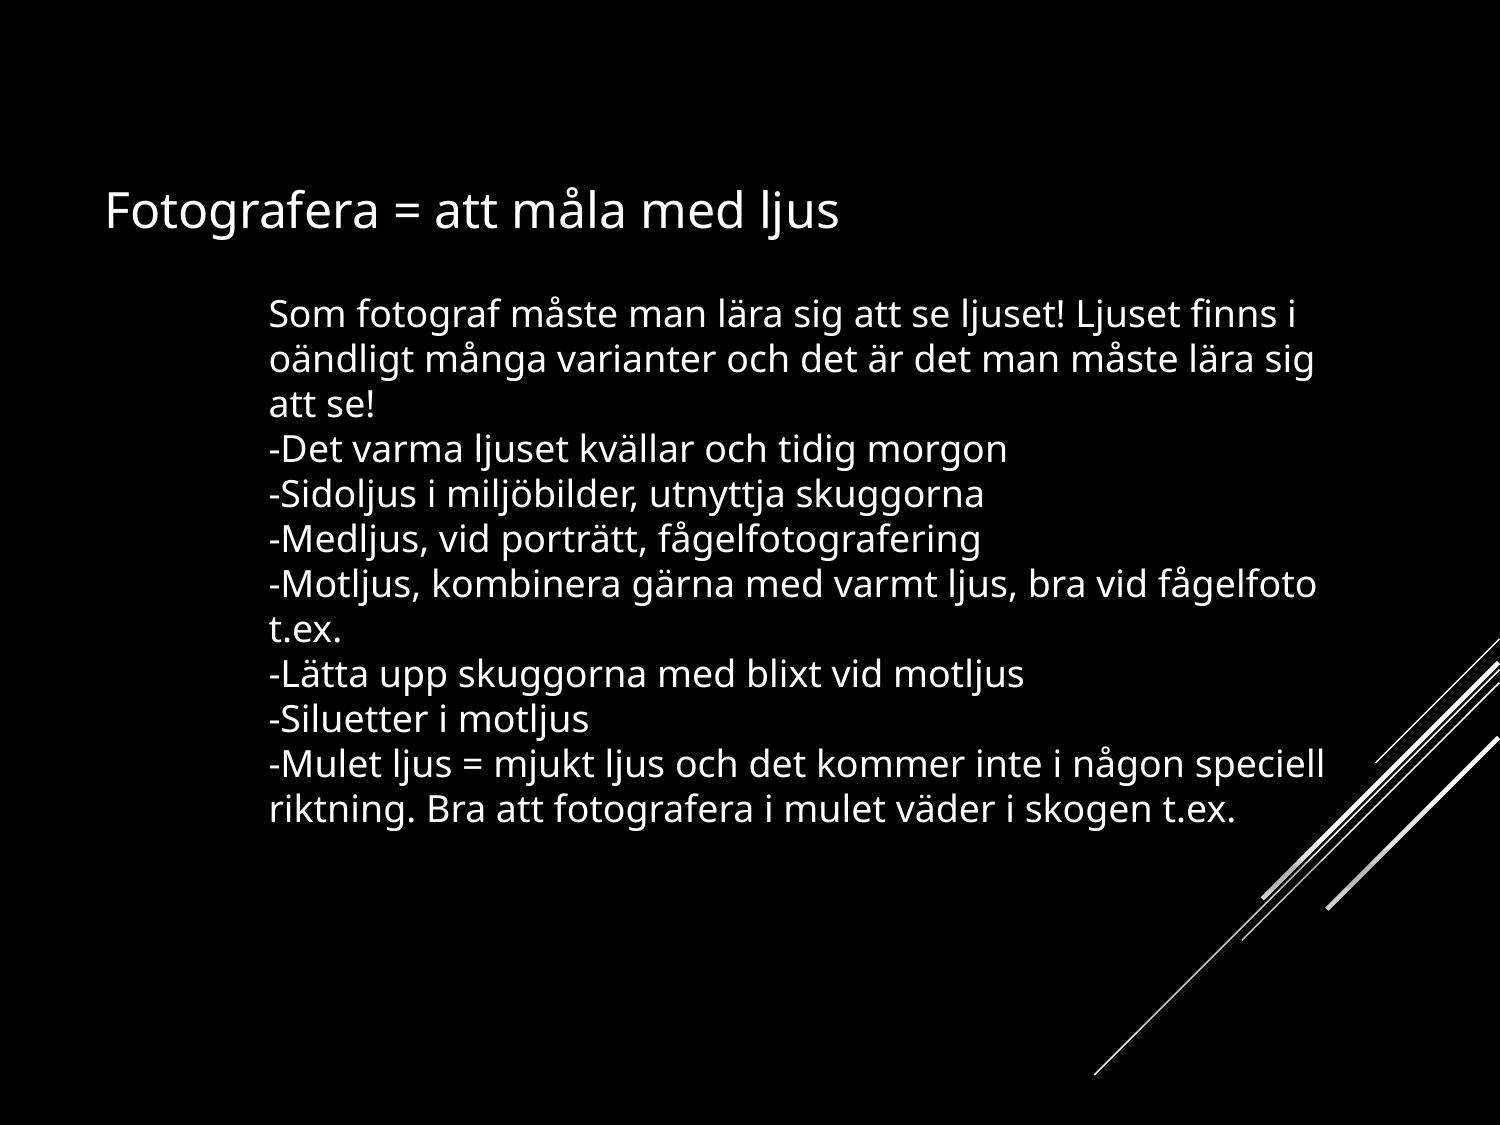

Fotografera = att måla med ljus
Som fotograf måste man lära sig att se ljuset! Ljuset finns i oändligt många varianter och det är det man måste lära sig att se!
-Det varma ljuset kvällar och tidig morgon
-Sidoljus i miljöbilder, utnyttja skuggorna
-Medljus, vid porträtt, fågelfotografering
-Motljus, kombinera gärna med varmt ljus, bra vid fågelfoto t.ex.
-Lätta upp skuggorna med blixt vid motljus
-Siluetter i motljus
-Mulet ljus = mjukt ljus och det kommer inte i någon speciell riktning. Bra att fotografera i mulet väder i skogen t.ex.
-